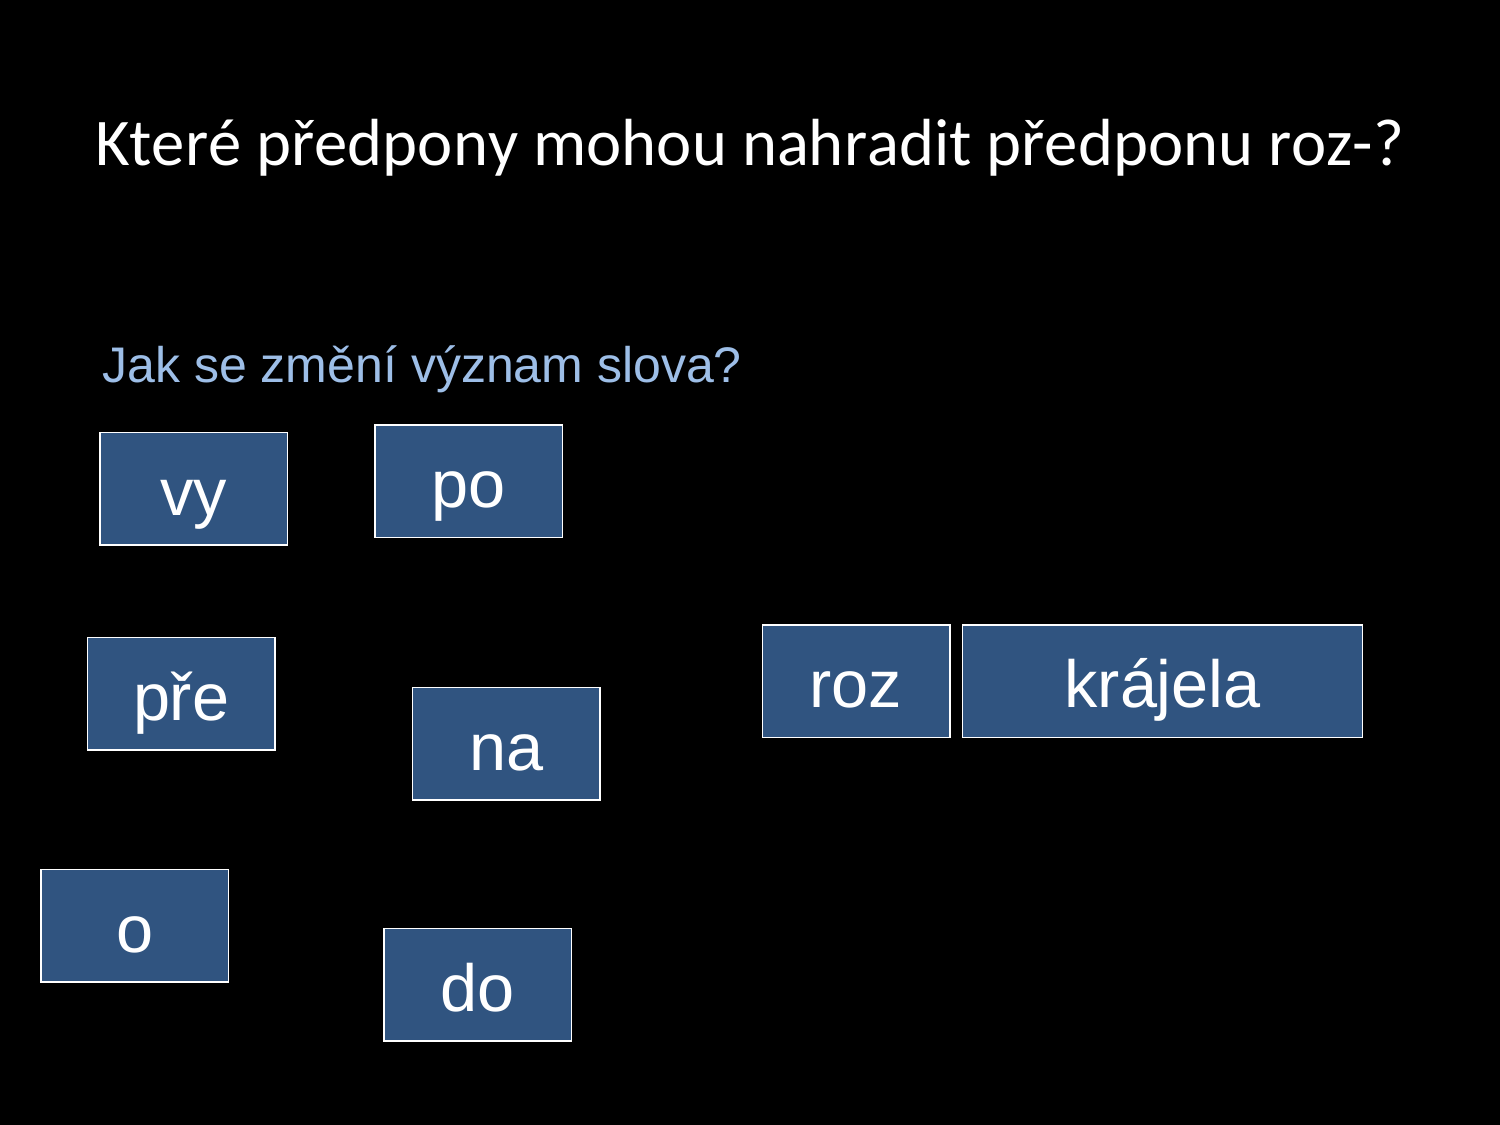

# Které předpony mohou nahradit předponu roz-?
Jak se změní význam slova?
po
vy
roz
krájela
pře
na
o
do